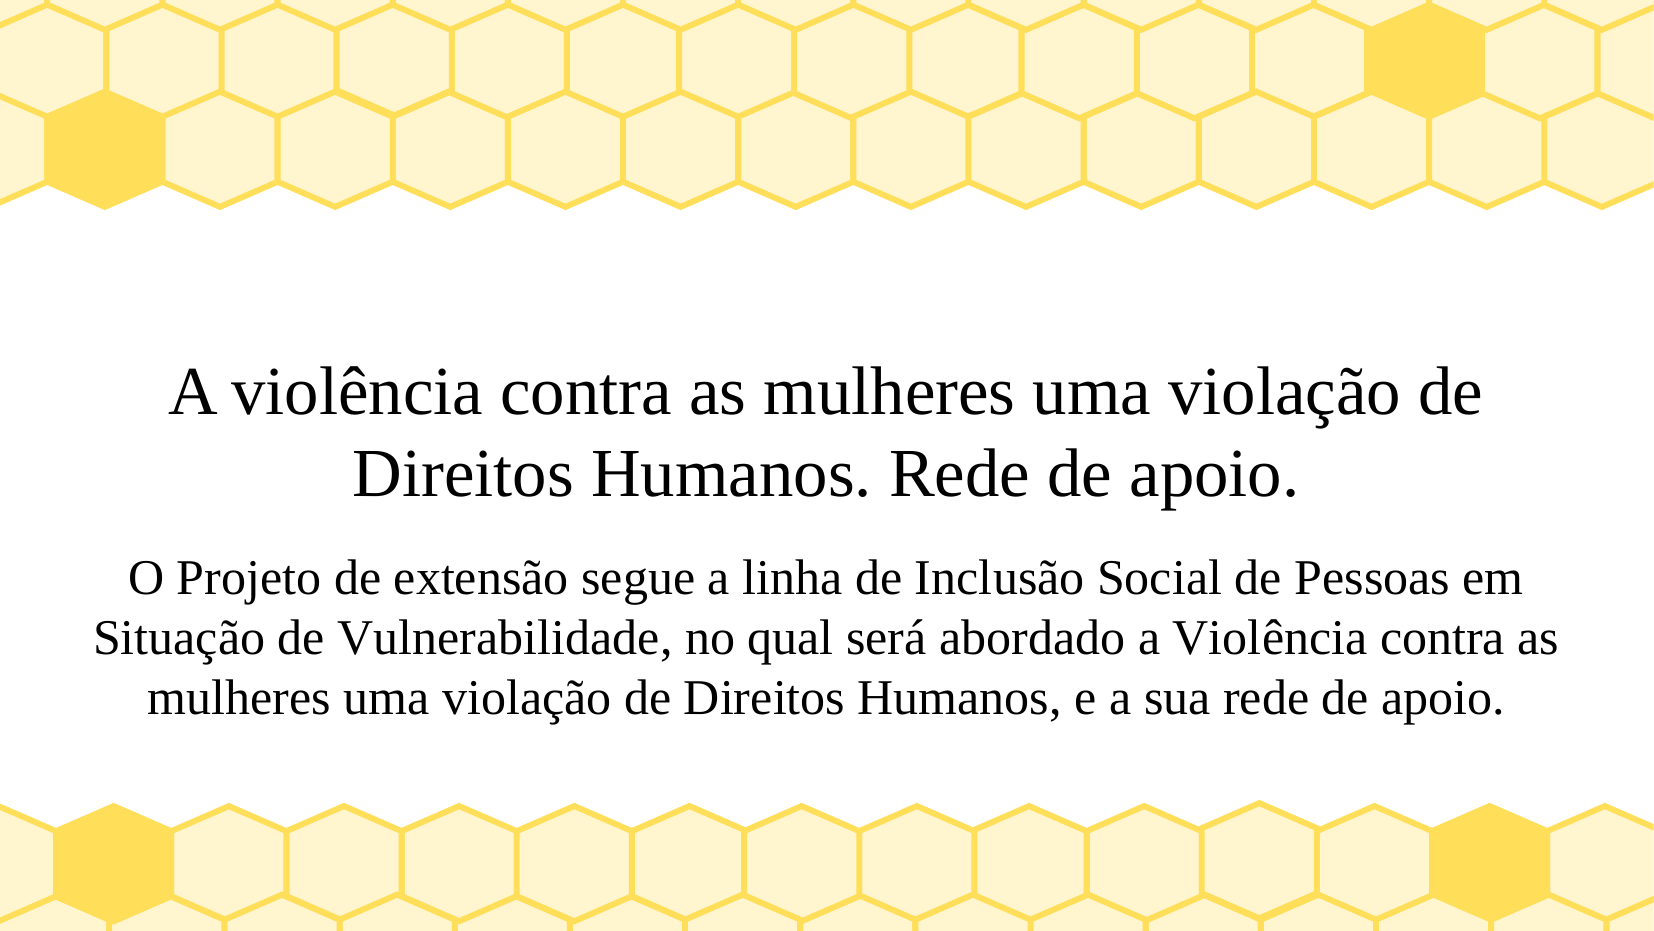

# A violência contra as mulheres uma violação de Direitos Humanos. Rede de apoio.
O Projeto de extensão segue a linha de Inclusão Social de Pessoas em Situação de Vulnerabilidade, no qual será abordado a Violência contra as mulheres uma violação de Direitos Humanos, e a sua rede de apoio.